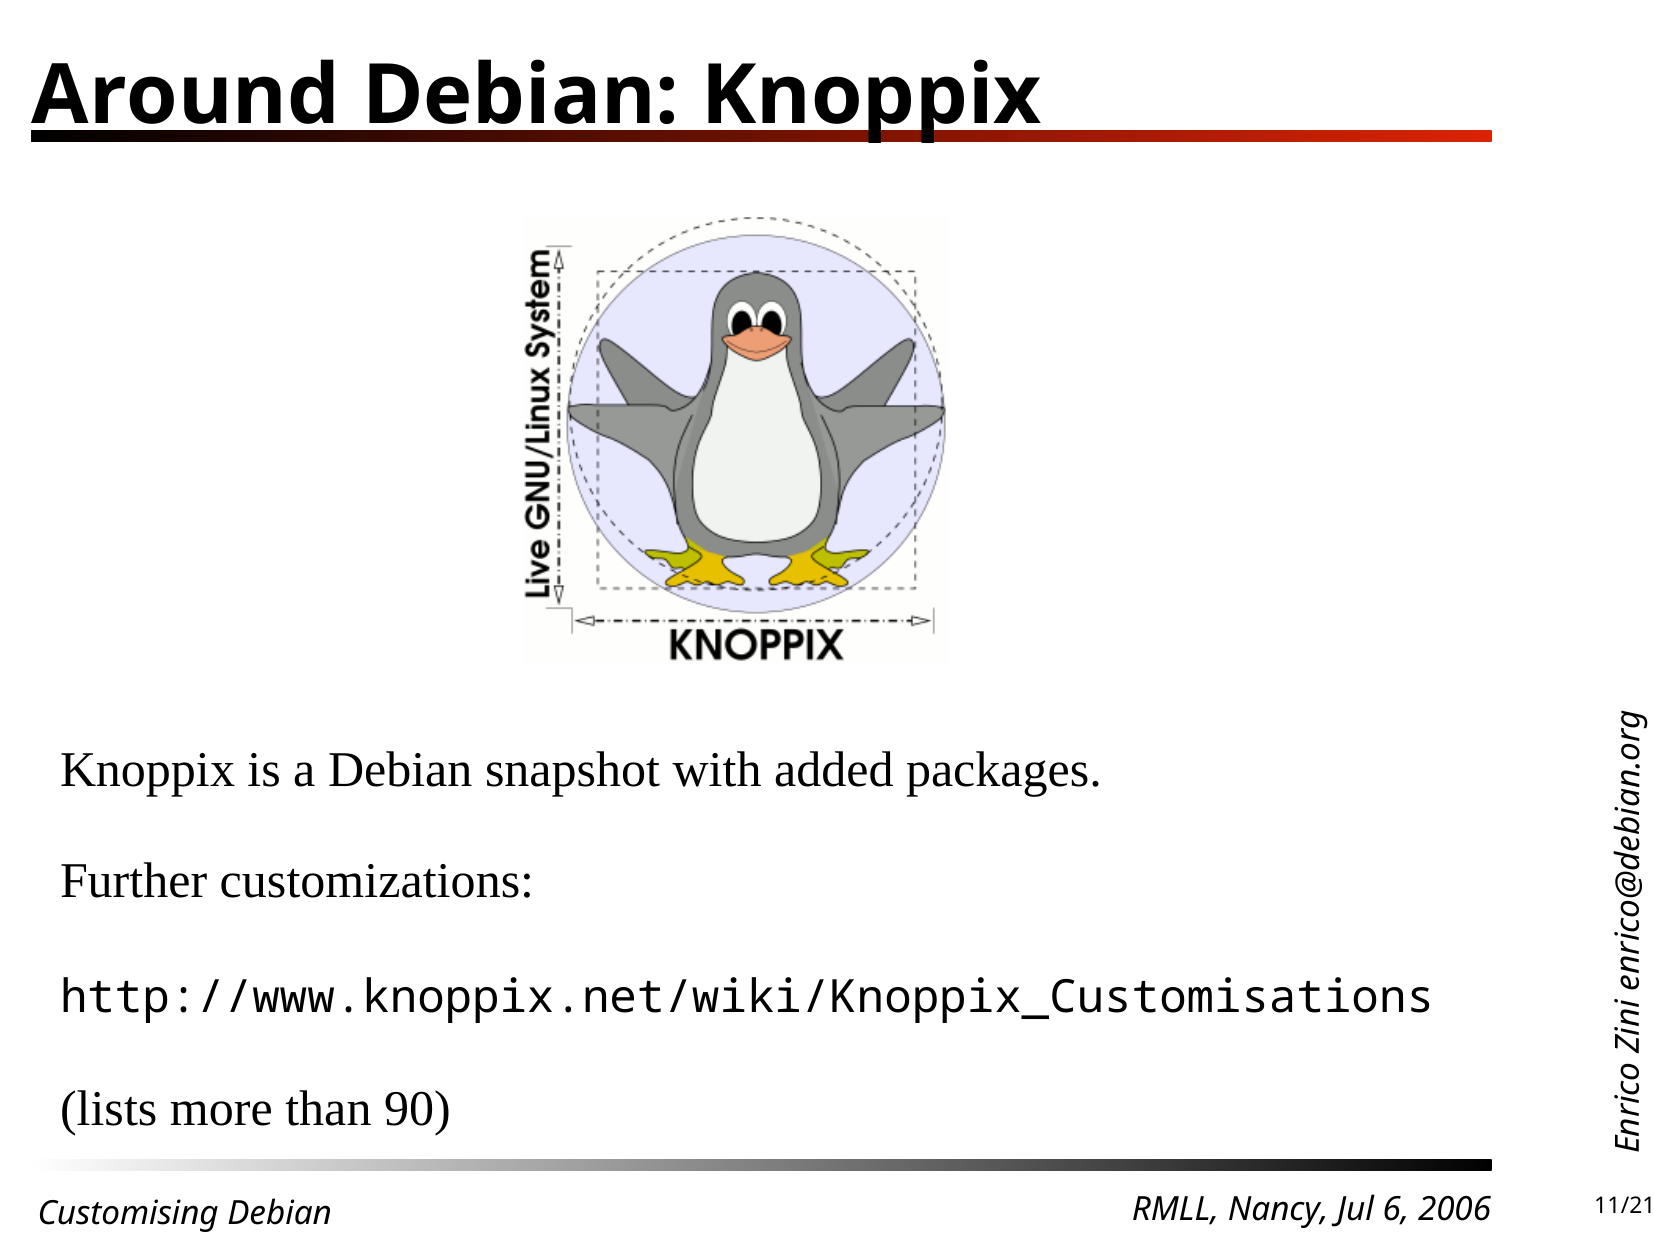

Around Debian: Knoppix
Knoppix is a Debian snapshot with added packages.
Further customizations:
http://www.knoppix.net/wiki/Knoppix_Customisations
(lists more than 90)